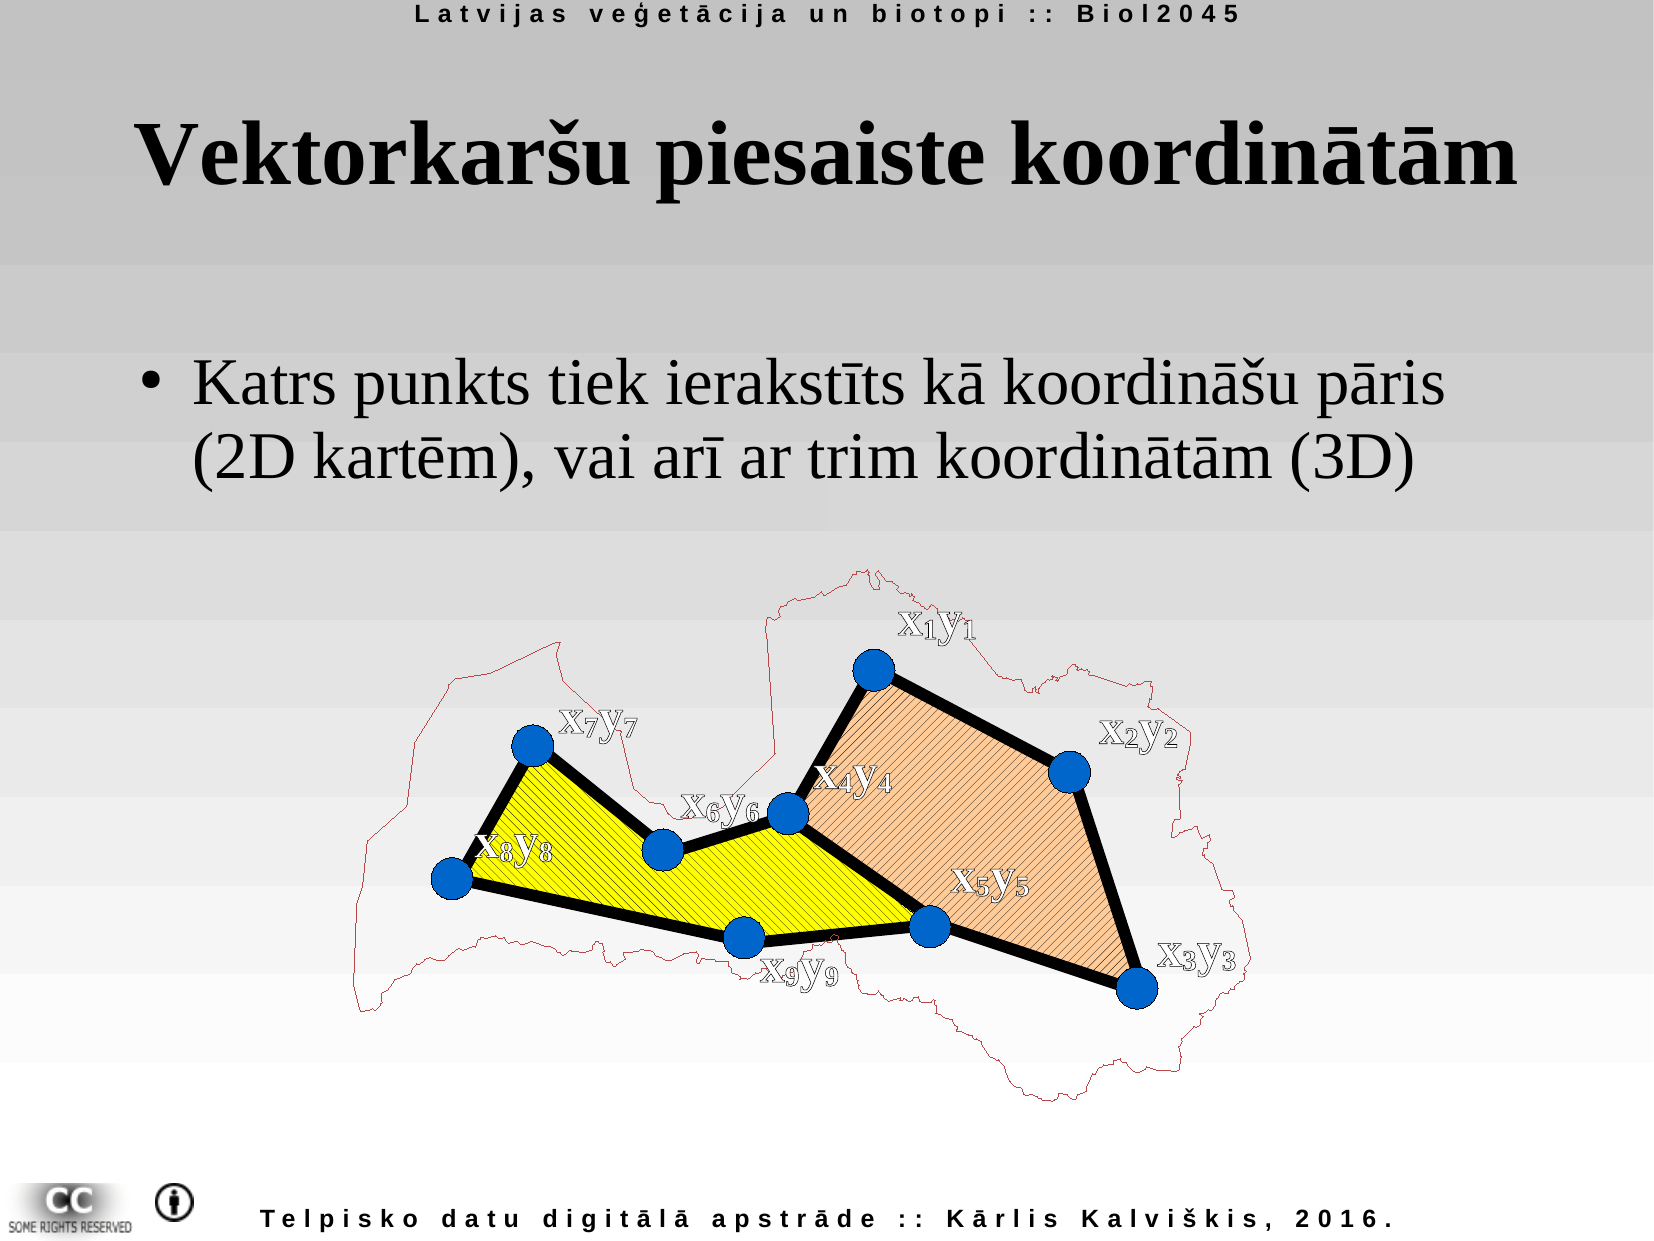

# Vektorkaršu piesaiste koordinātām
Katrs punkts tiek ierakstīts kā koordināšu pāris (2D kartēm), vai arī ar trim koordinātām (3D)
x1y1
x7y7
x2y2
x4y4
x6y6
x8y8
x5y5
x3y3
x9y9